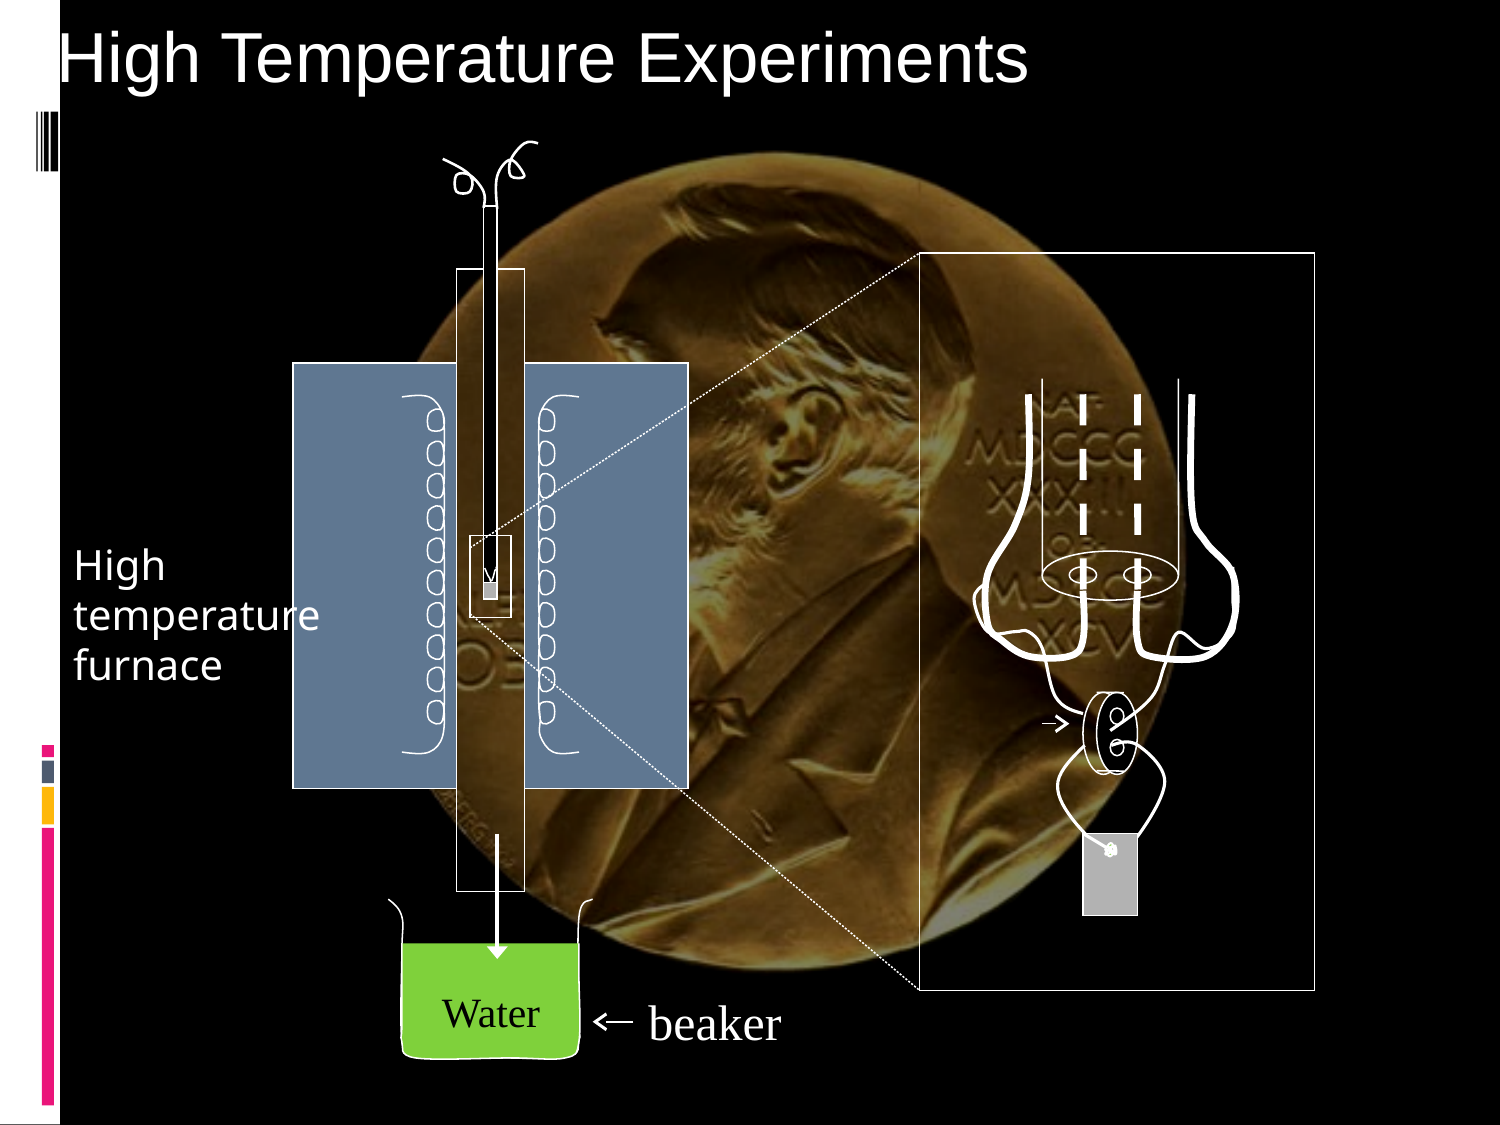

High Temperature Experiments
Water
beaker
High temperature furnace